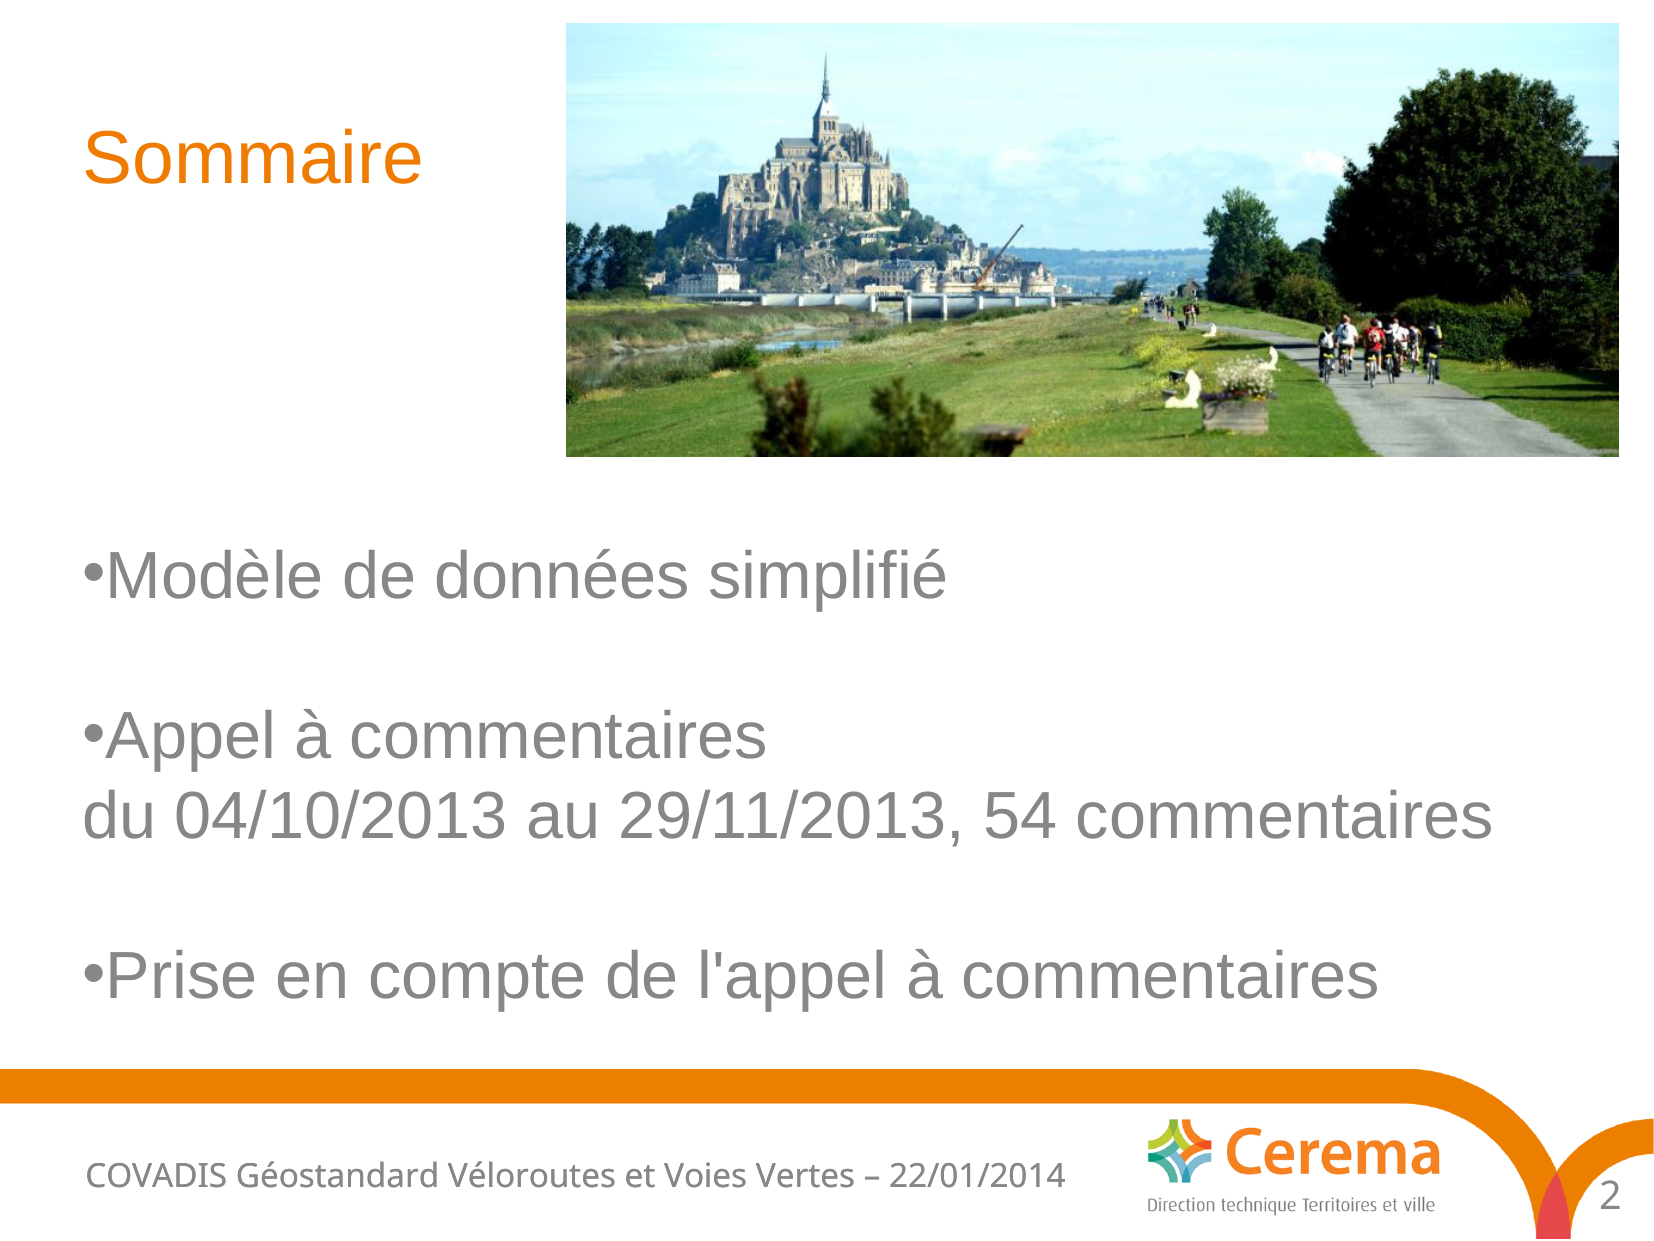

Sommaire
# Modèle de données simplifié
Appel à commentaires
du 04/10/2013 au 29/11/2013, 54 commentaires
Prise en compte de l'appel à commentaires
COVADIS Géostandard Véloroutes et Voies Vertes – 22/01/2014